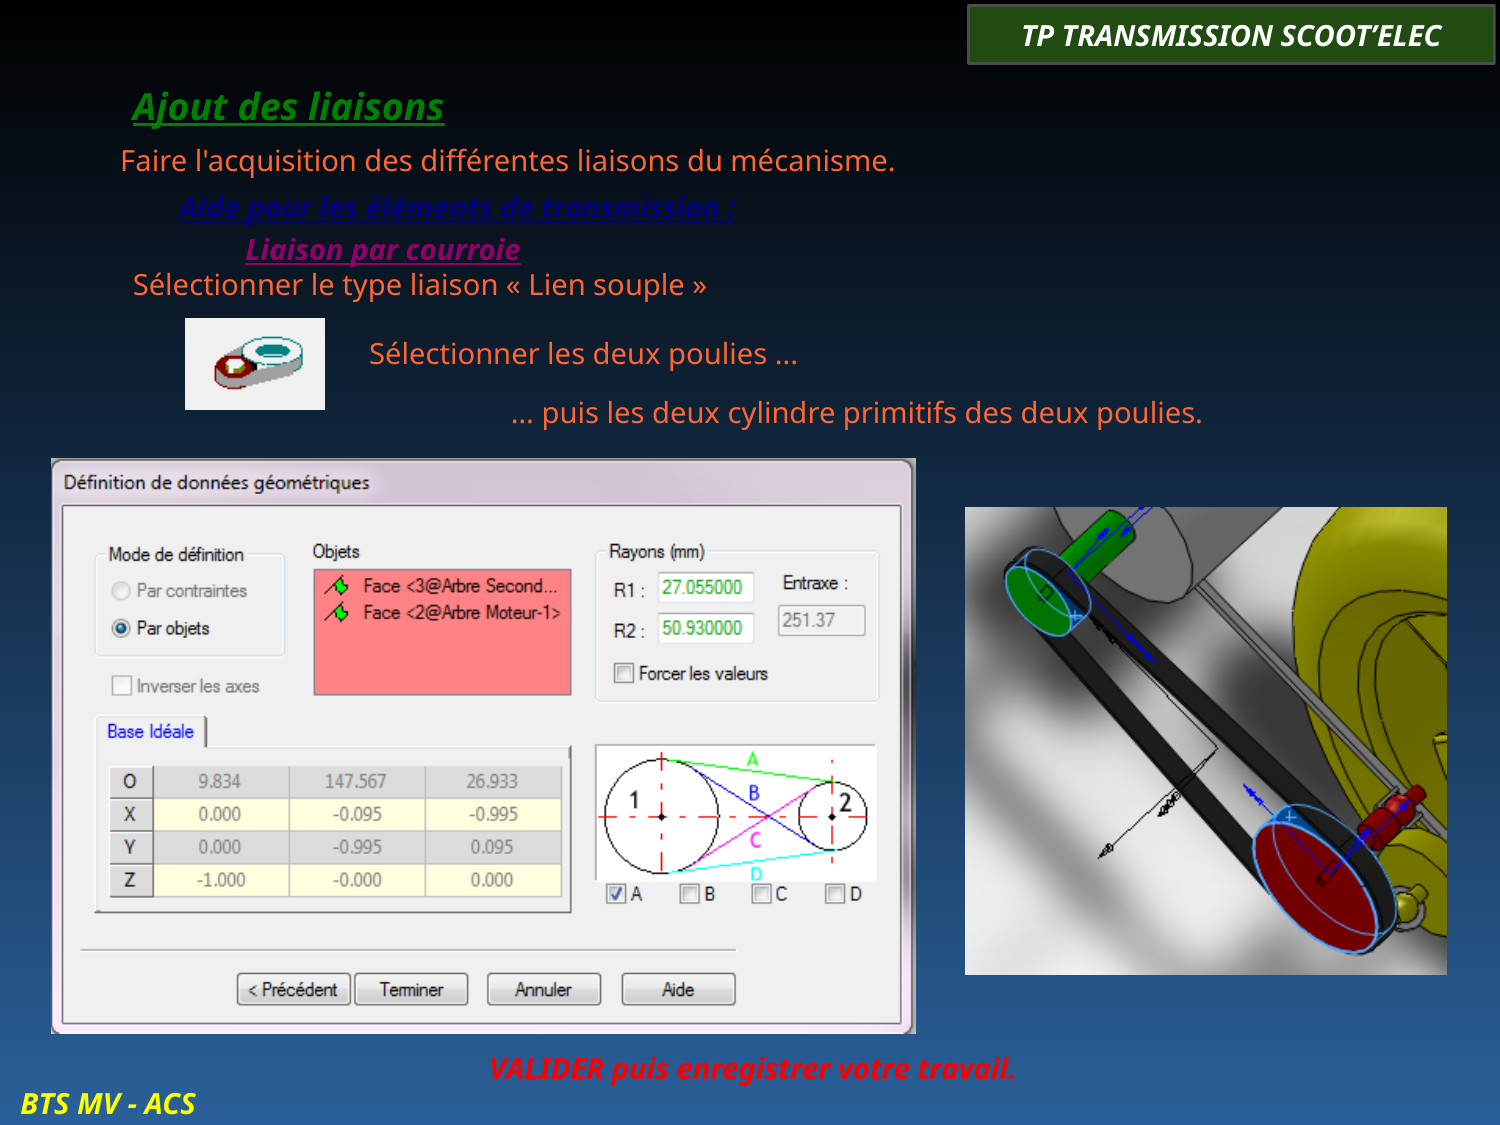

Ajout des liaisons
Faire l'acquisition des différentes liaisons du mécanisme.
Aide pour les éléments de transmission :
 Liaison par courroie
Sélectionner le type liaison « Lien souple »
Sélectionner les deux poulies ...
… puis les deux cylindre primitifs des deux poulies.
VALIDER puis enregistrer votre travail.